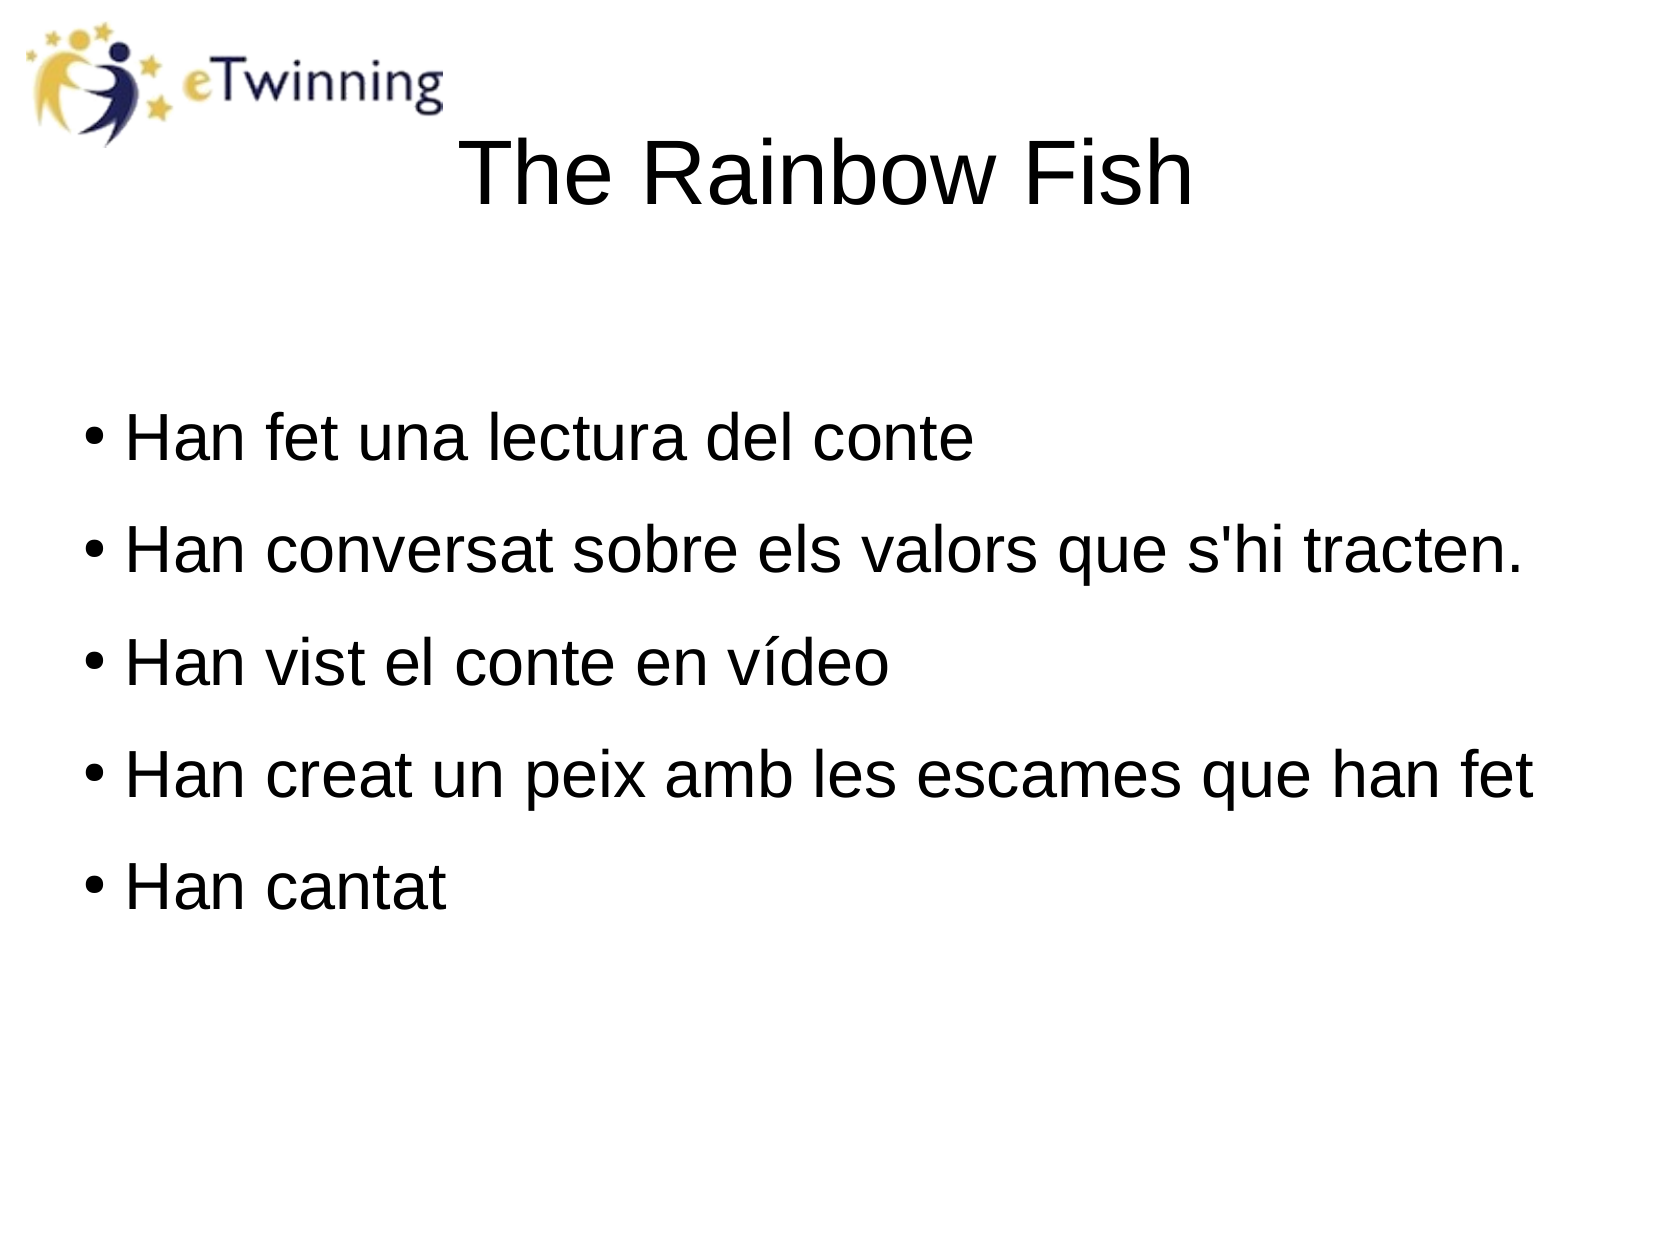

# The Rainbow Fish
 Han fet una lectura del conte
 Han conversat sobre els valors que s'hi tracten.
 Han vist el conte en vídeo
 Han creat un peix amb les escames que han fet
 Han cantat